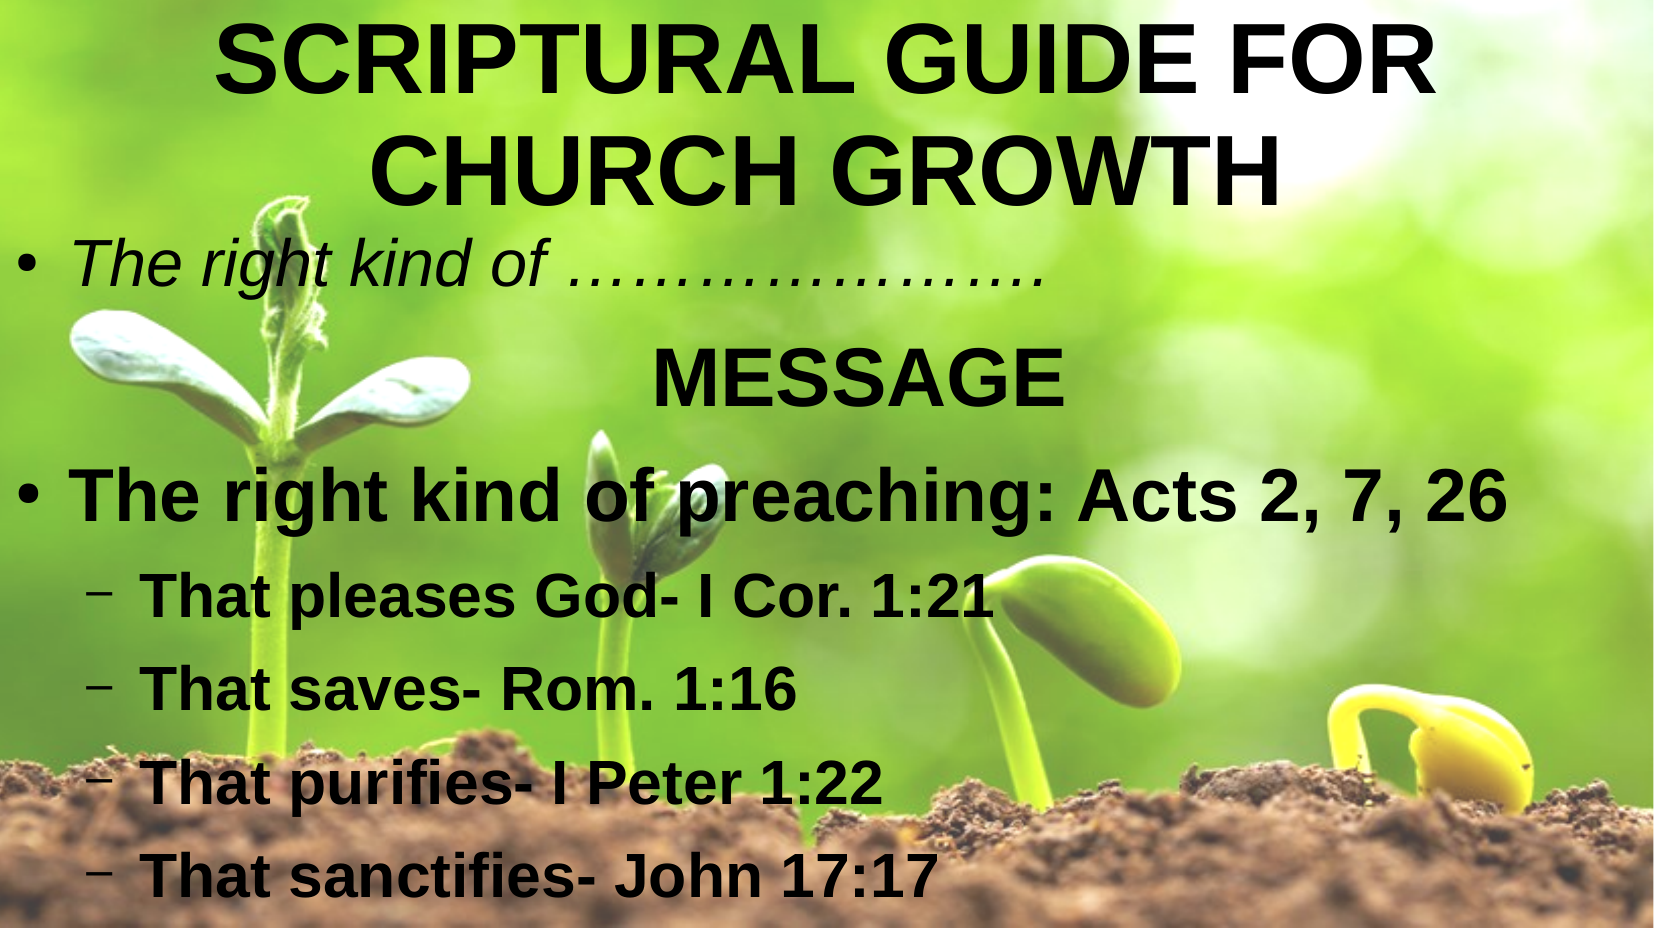

# SCRIPTURAL GUIDE FOR CHURCH GROWTH
The right kind of ………………….
MESSAGE
The right kind of preaching: Acts 2, 7, 26
That pleases God- I Cor. 1:21
That saves- Rom. 1:16
That purifies- I Peter 1:22
That sanctifies- John 17:17